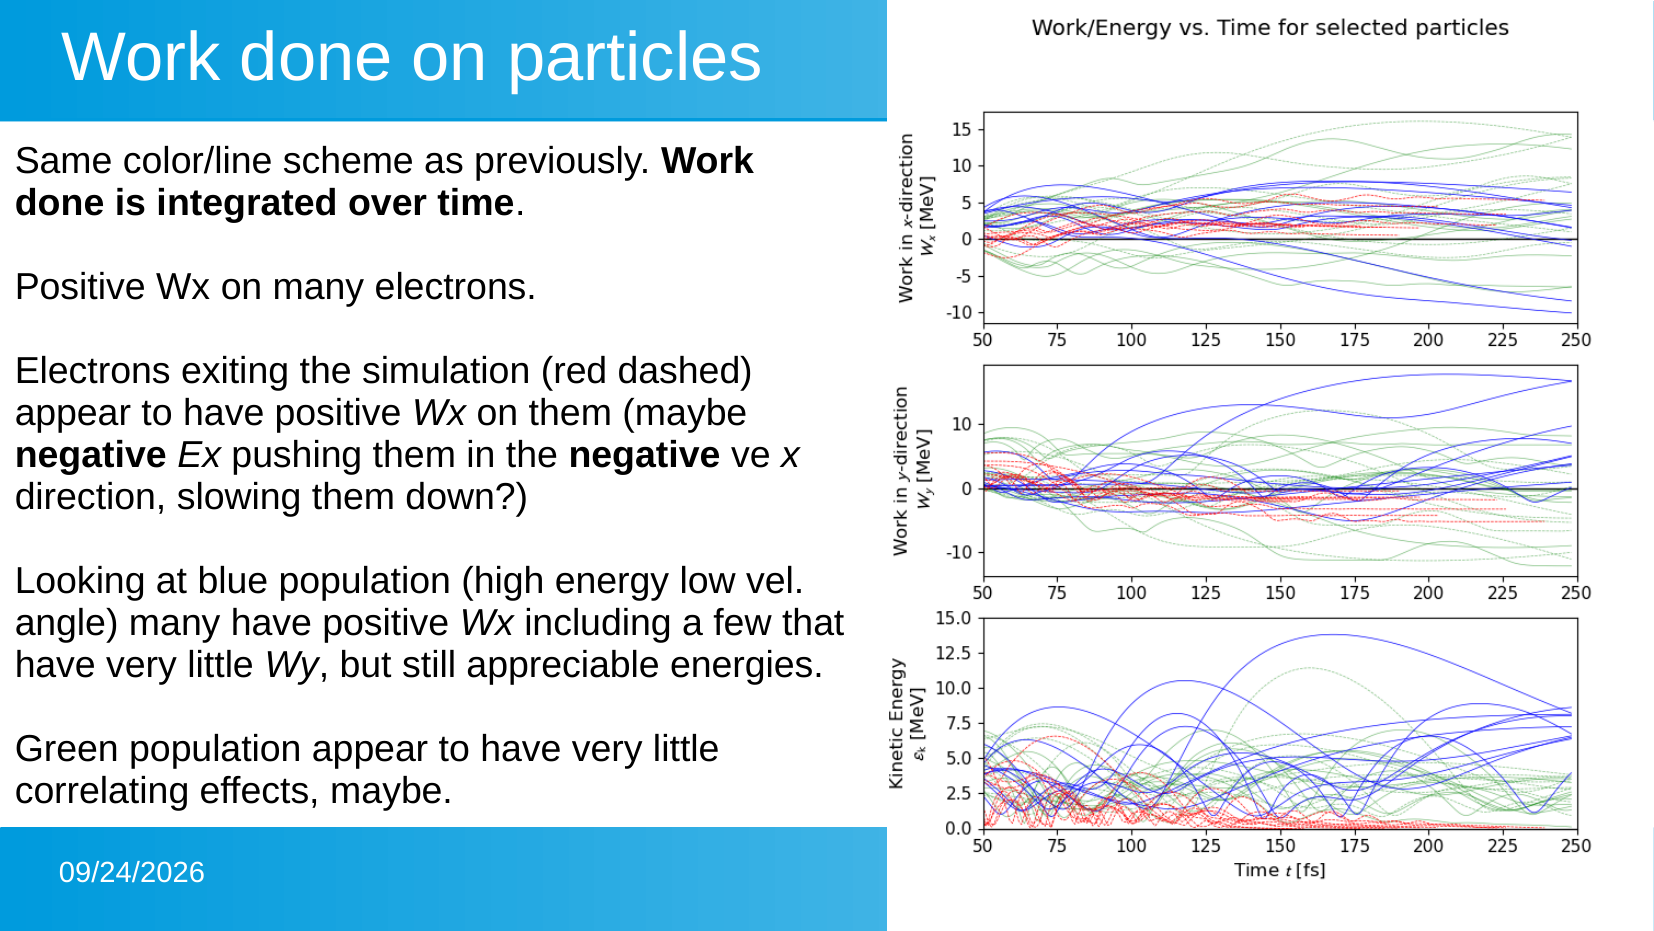

# Work done on particles
Same color/line scheme as previously. Work done is integrated over time.
Positive Wx on many electrons.
Electrons exiting the simulation (red dashed) appear to have positive Wx on them (maybe negative Ex pushing them in the negative ve x direction, slowing them down?)
Looking at blue population (high energy low vel. angle) many have positive Wx including a few that have very little Wy, but still appreciable energies.
Green population appear to have very little correlating effects, maybe.
7